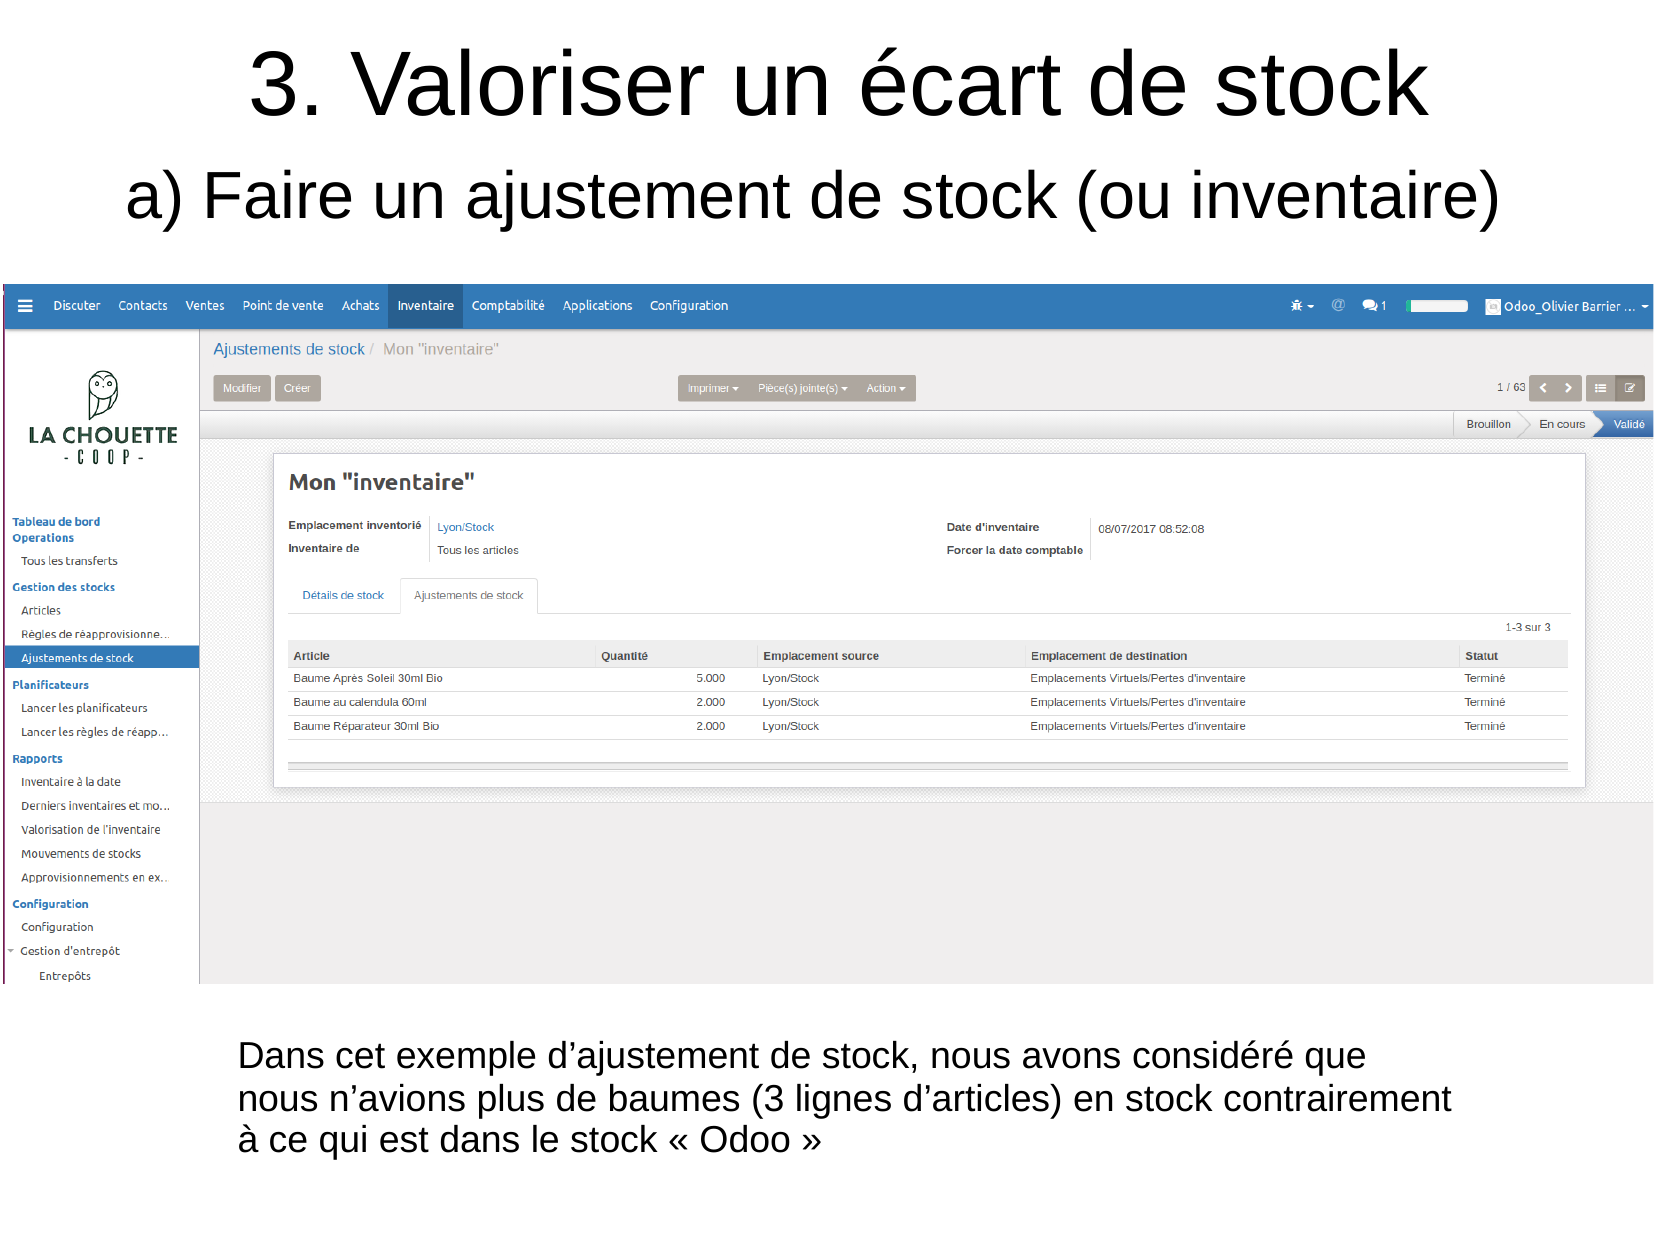

# 3. Valoriser un écart de stock a) Faire un ajustement de stock (ou inventaire)
Dans cet exemple d’ajustement de stock, nous avons considéré que
nous n’avions plus de baumes (3 lignes d’articles) en stock contrairement
à ce qui est dans le stock « Odoo »